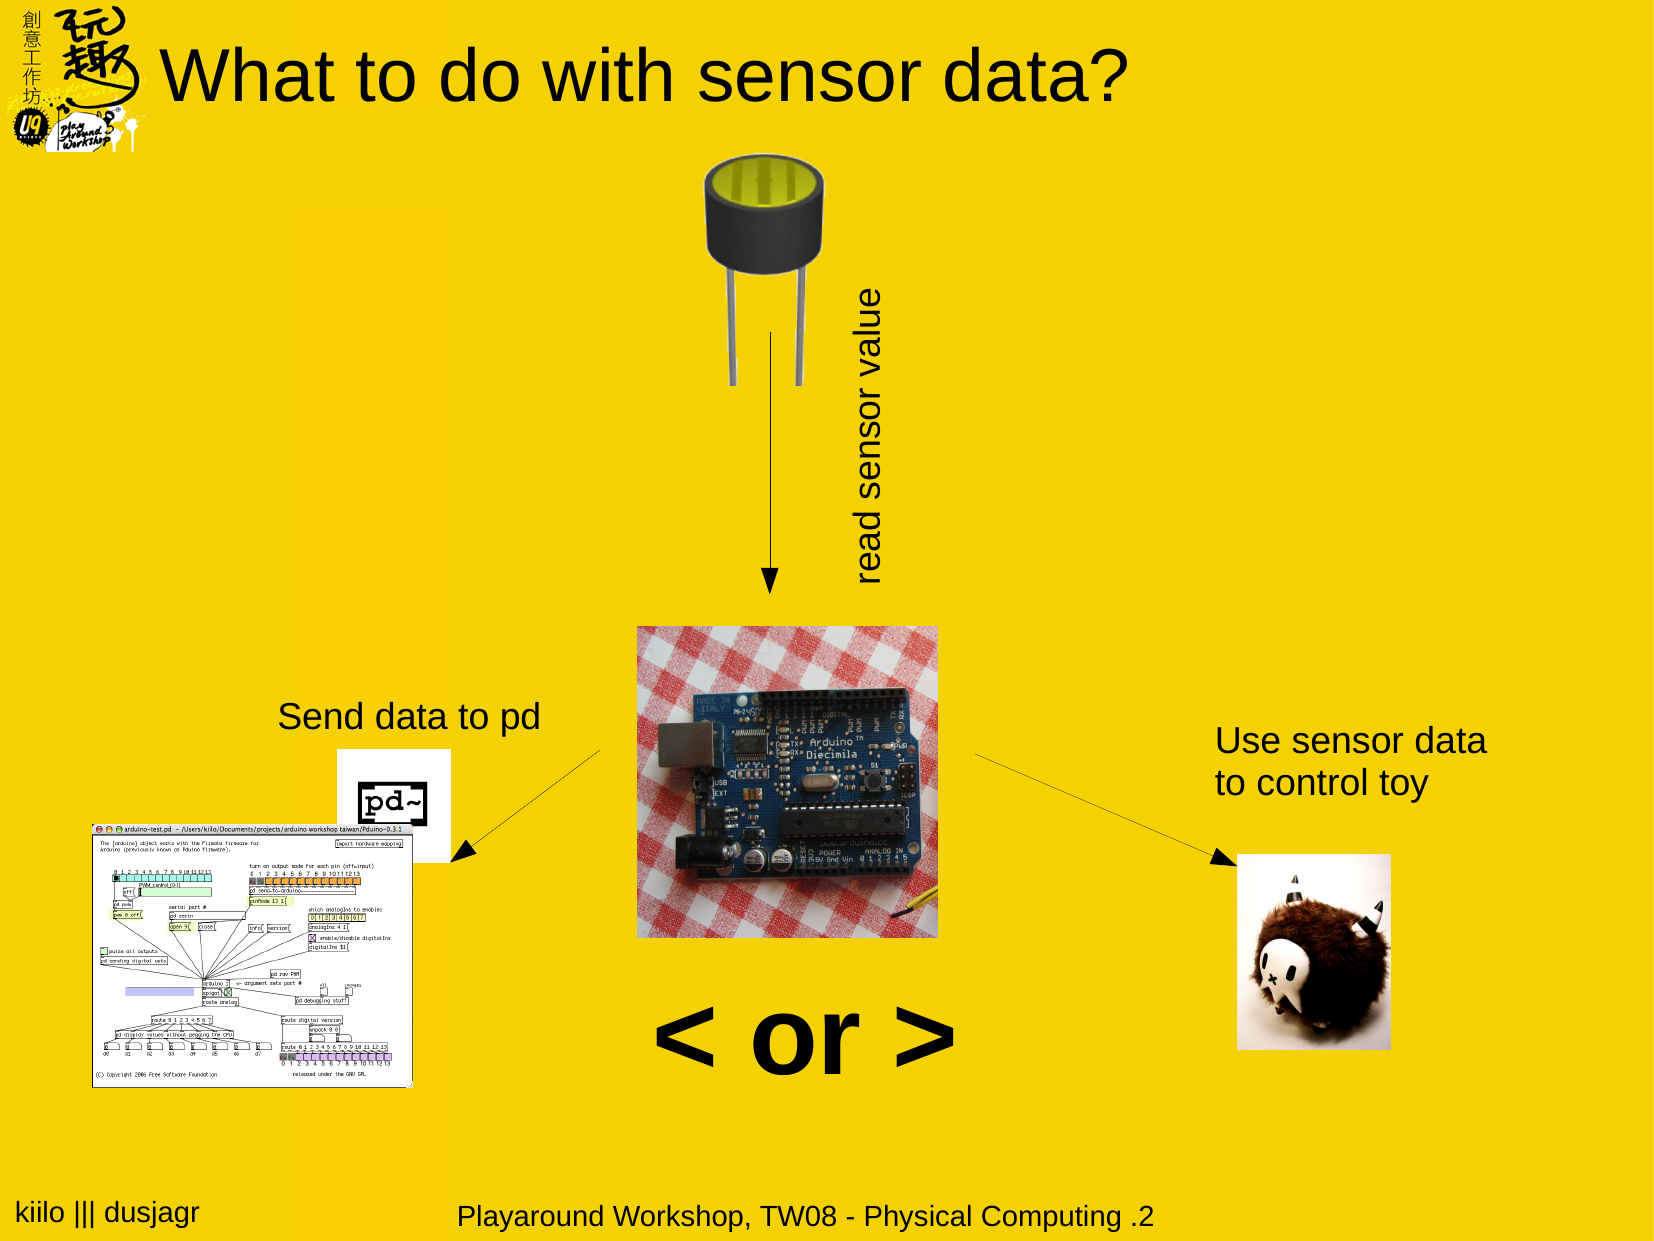

# What to do with sensor data?
read sensor value
Send data to pd
Use sensor data
to control toy
< or >
Playaround Workshop, TW08 - Physical Computing .2